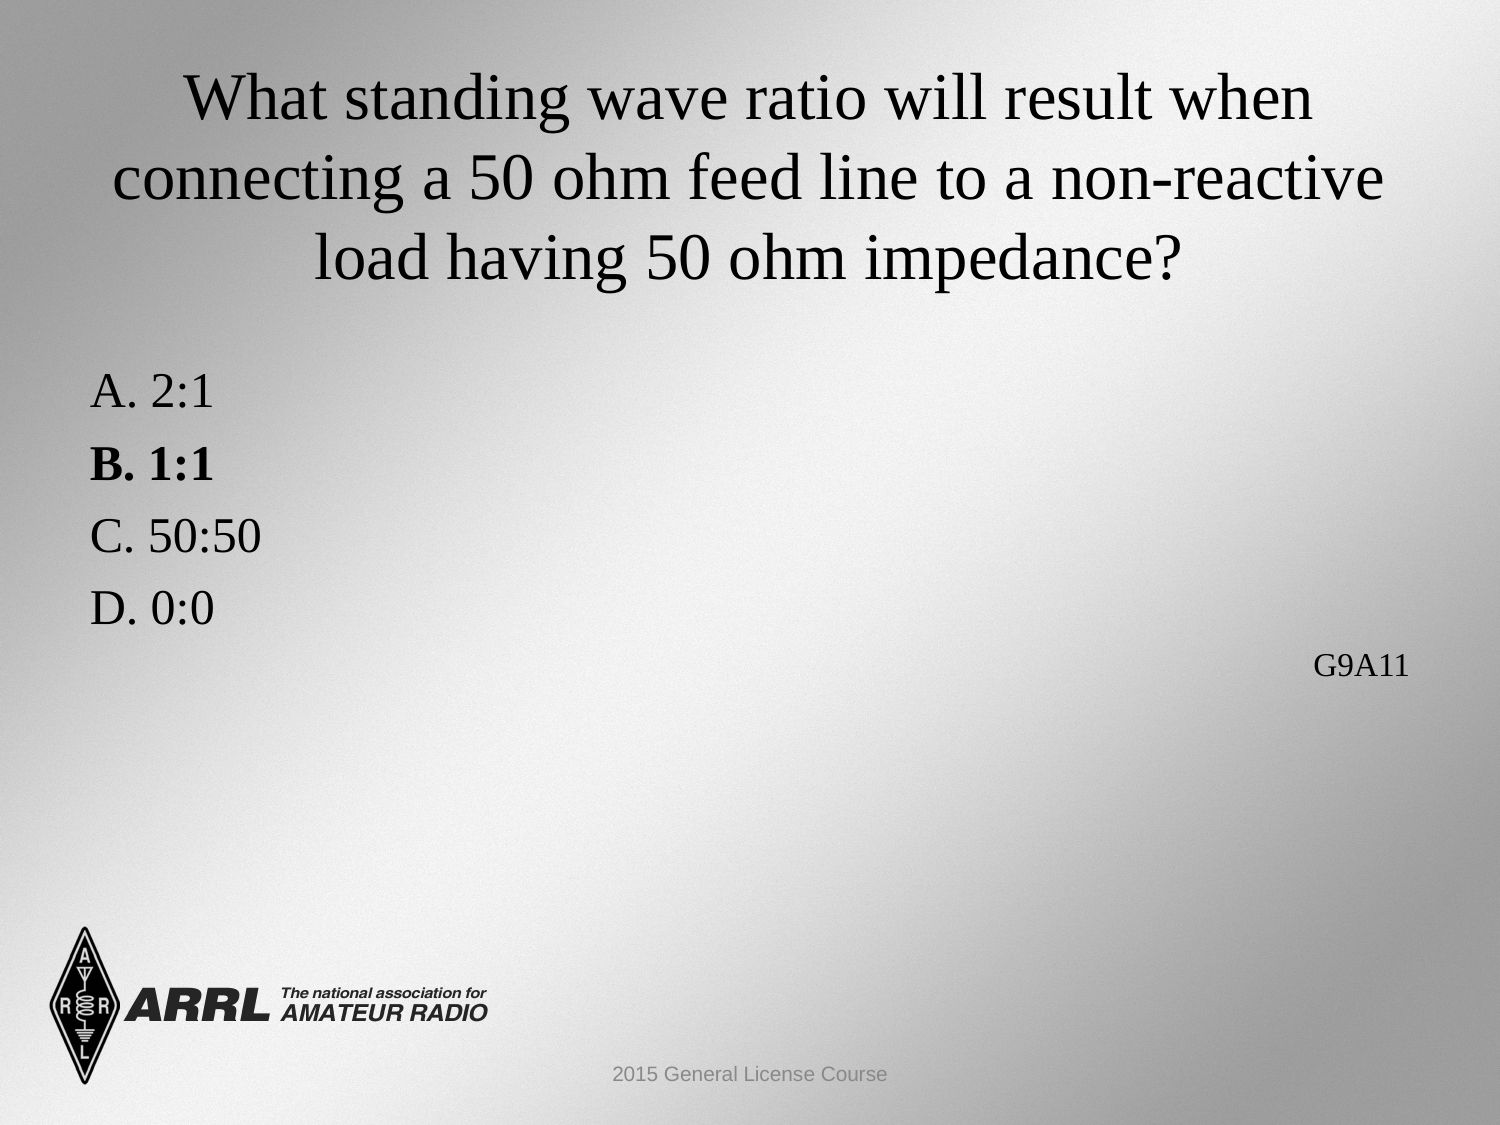

# What standing wave ratio will result when connecting a 50 ohm feed line to a non-reactive load having 50 ohm impedance?
A. 2:1
B. 1:1
C. 50:50
D. 0:0
 G9A11
2015 General License Course